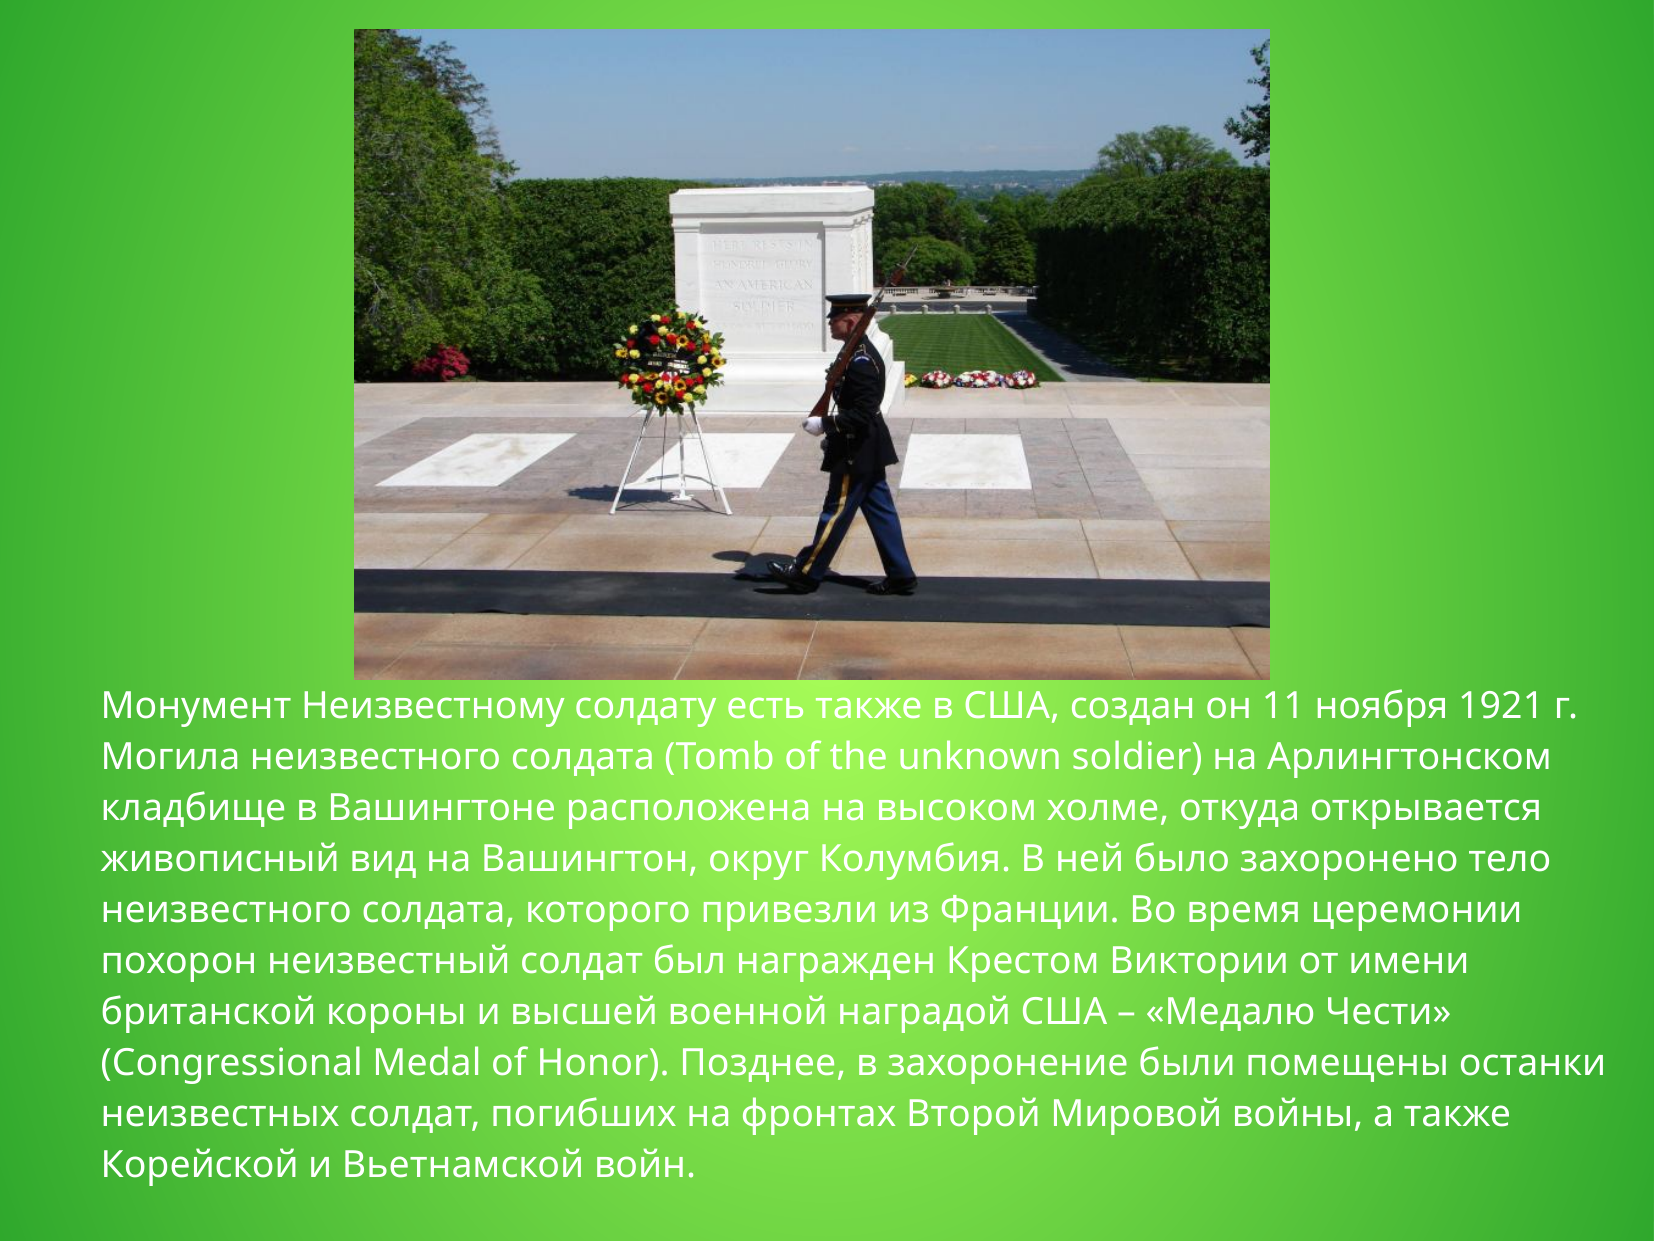

Монумент Неизвестному солдату есть также в США, создан он 11 ноября 1921 г. Могила неизвестного солдата (Tomb of the unknown soldier) на Арлингтонском кладбище в Вашингтоне расположена на высоком холме, откуда открывается живописный вид на Вашингтон, округ Колумбия. В ней было захоронено тело неизвестного солдата, которого привезли из Франции. Во время церемонии похорон неизвестный солдат был награжден Крестом Виктории от имени британской короны и высшей военной наградой США – «Медалю Чести» (Congressional Medal of Honor). Позднее, в захоронение были помещены останки неизвестных солдат, погибших на фронтах Второй Мировой войны, а также Корейской и Вьетнамской войн.